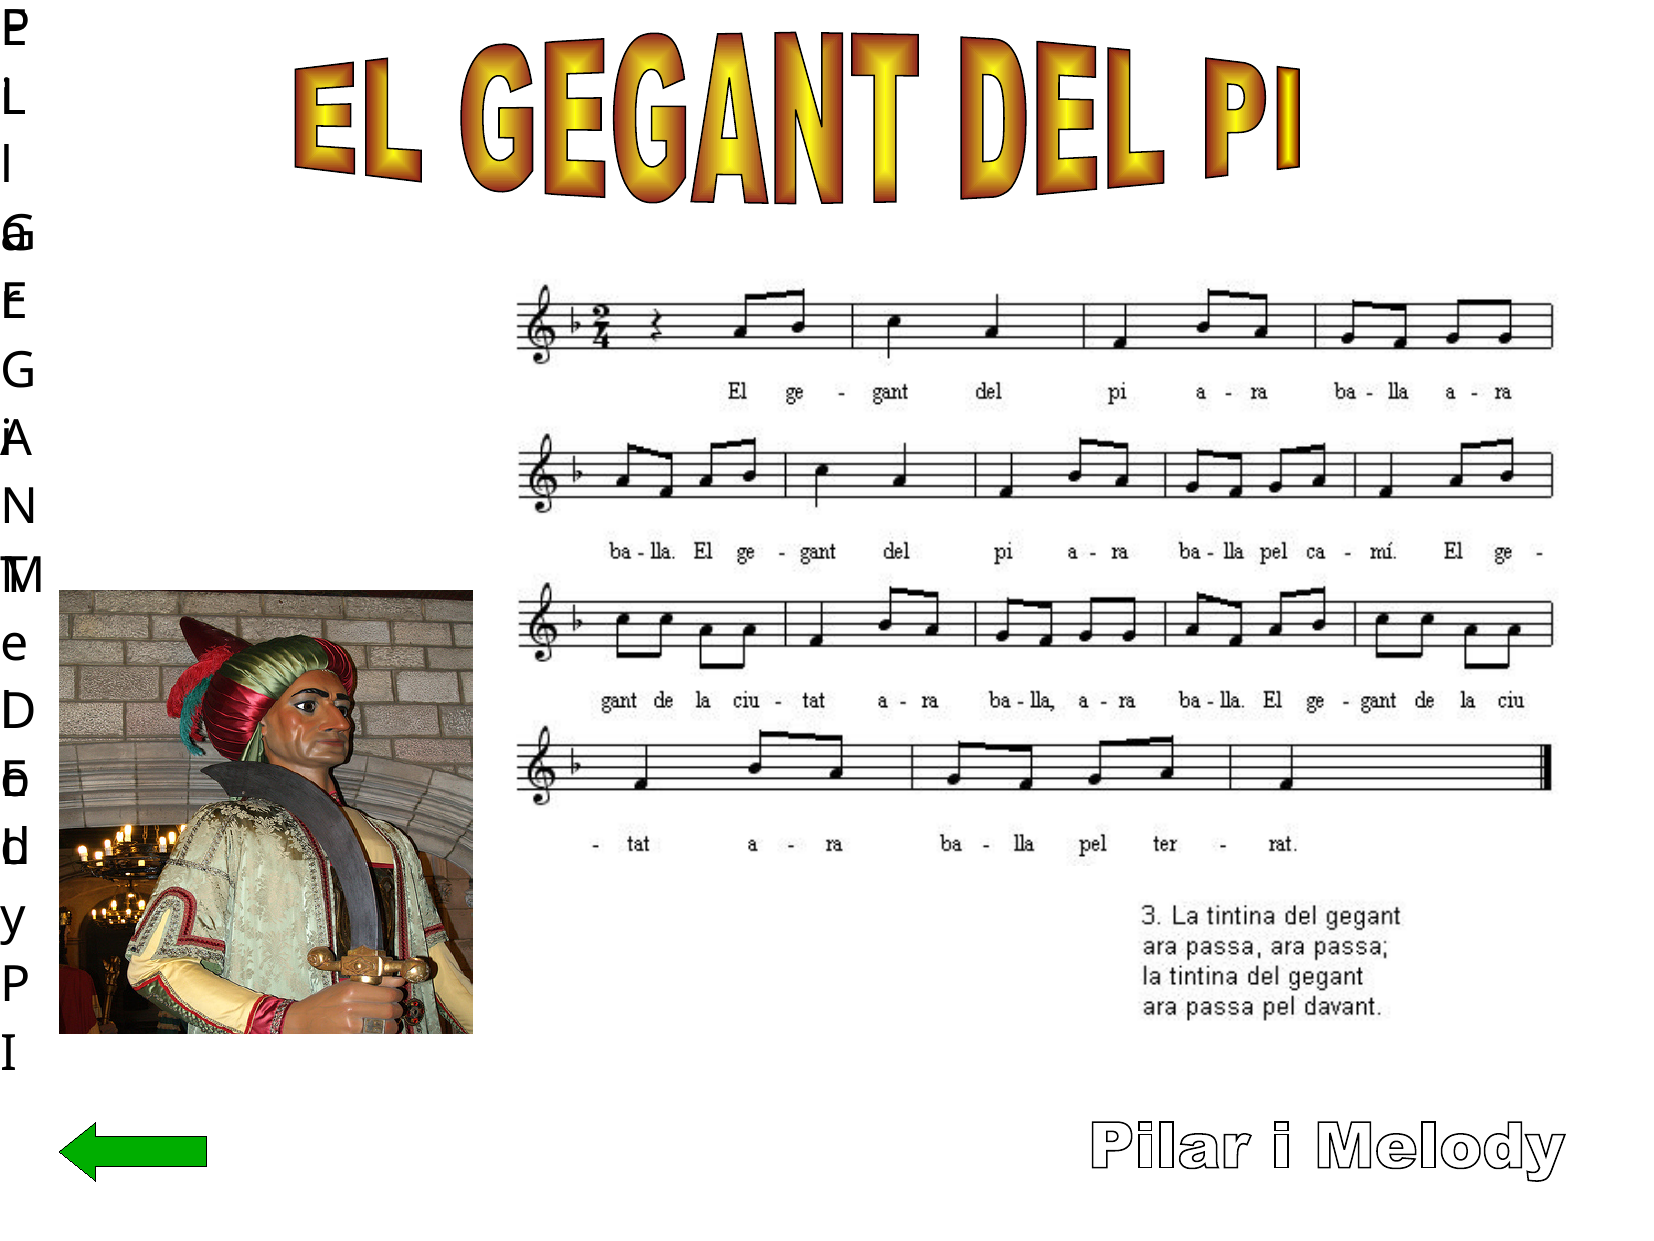

EL GEGANT DEL PI
Pilar i Melody